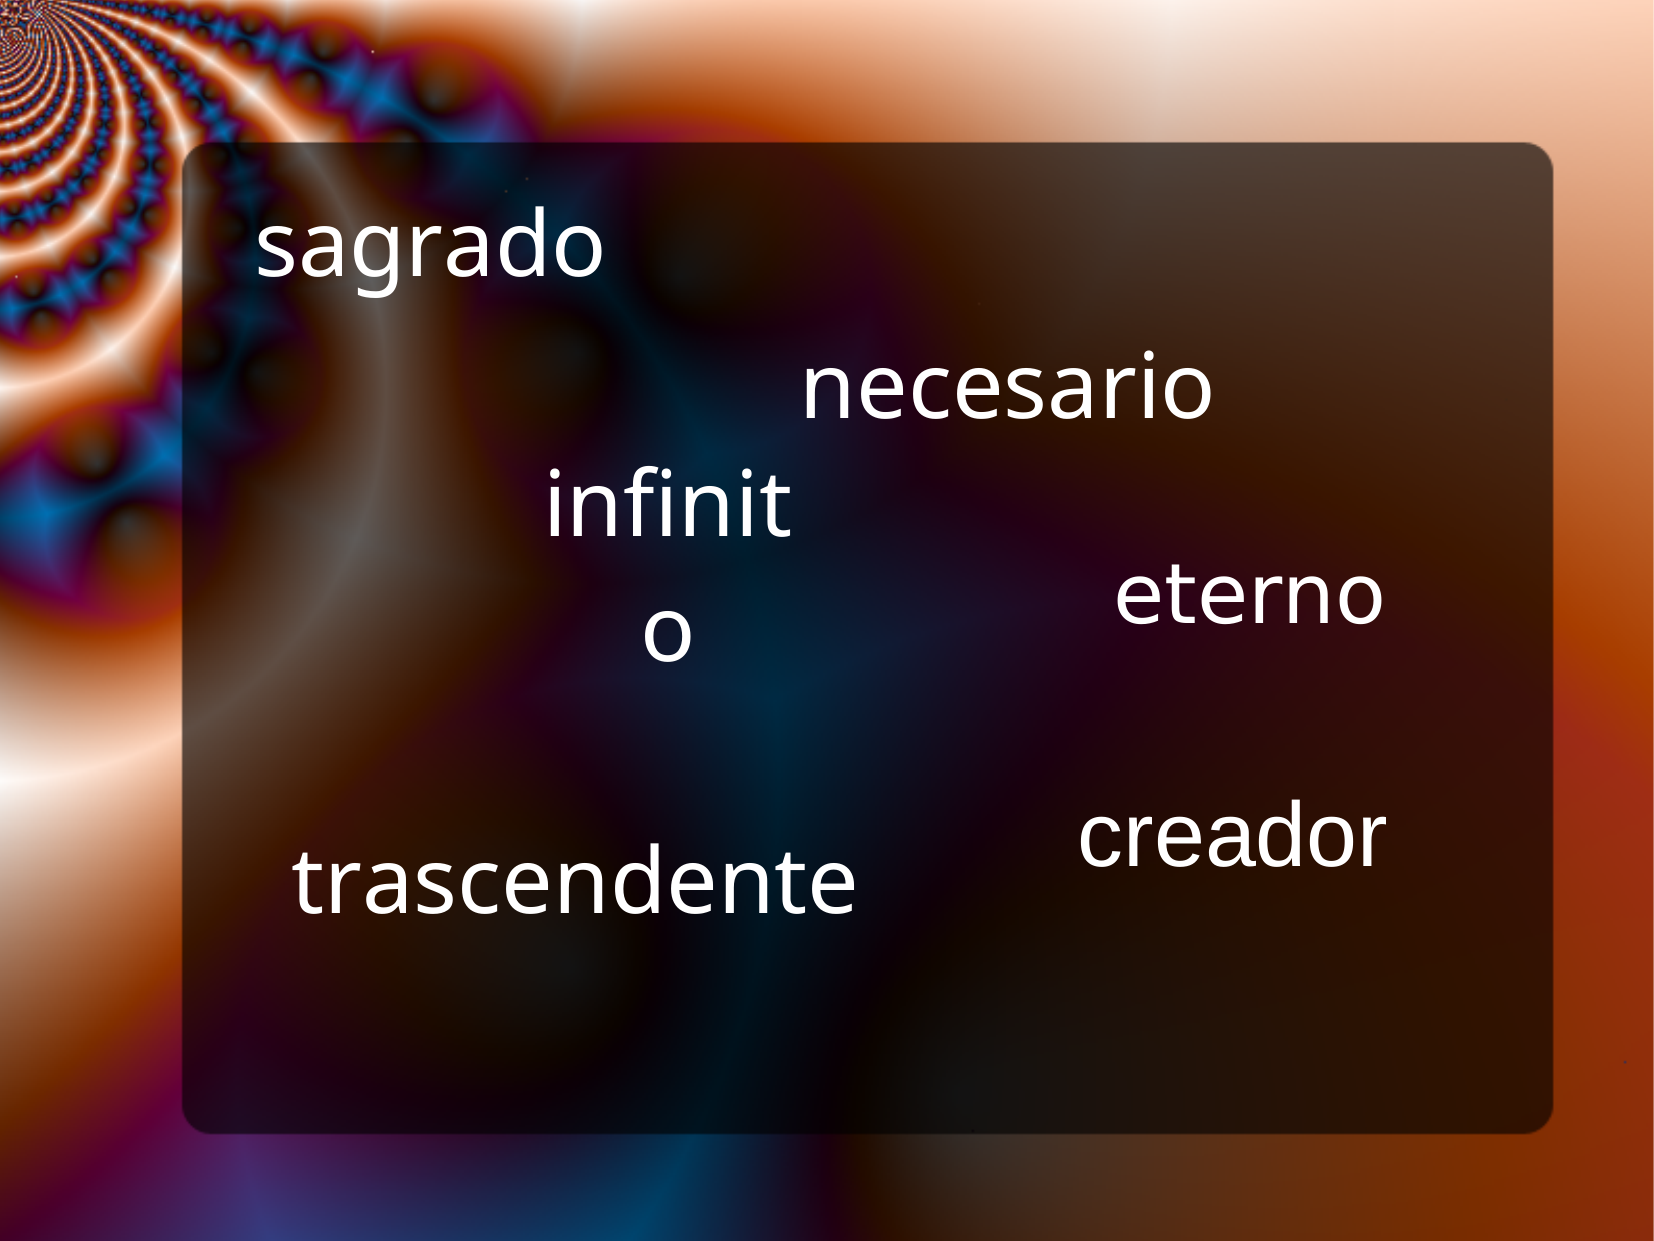

# sagrado
necesario
infinito
eterno
creador
trascendente